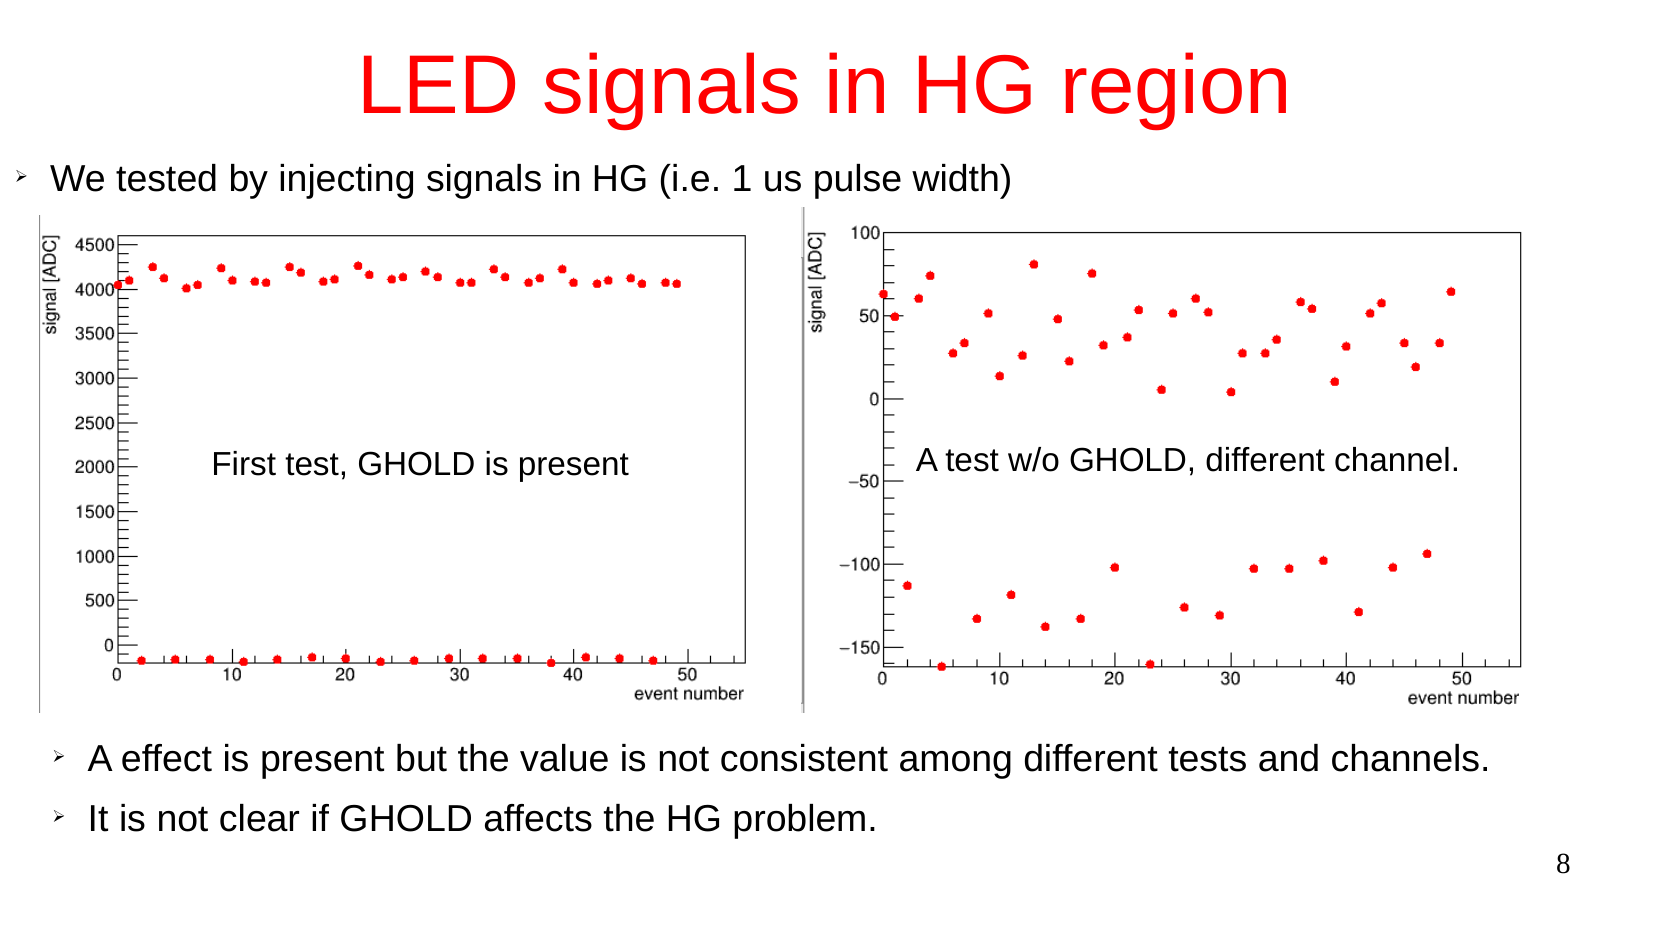

# LED signals in HG region
We tested by injecting signals in HG (i.e. 1 us pulse width)
A test w/o GHOLD, different channel.
First test, GHOLD is present
A effect is present but the value is not consistent among different tests and channels.
It is not clear if GHOLD affects the HG problem.
8